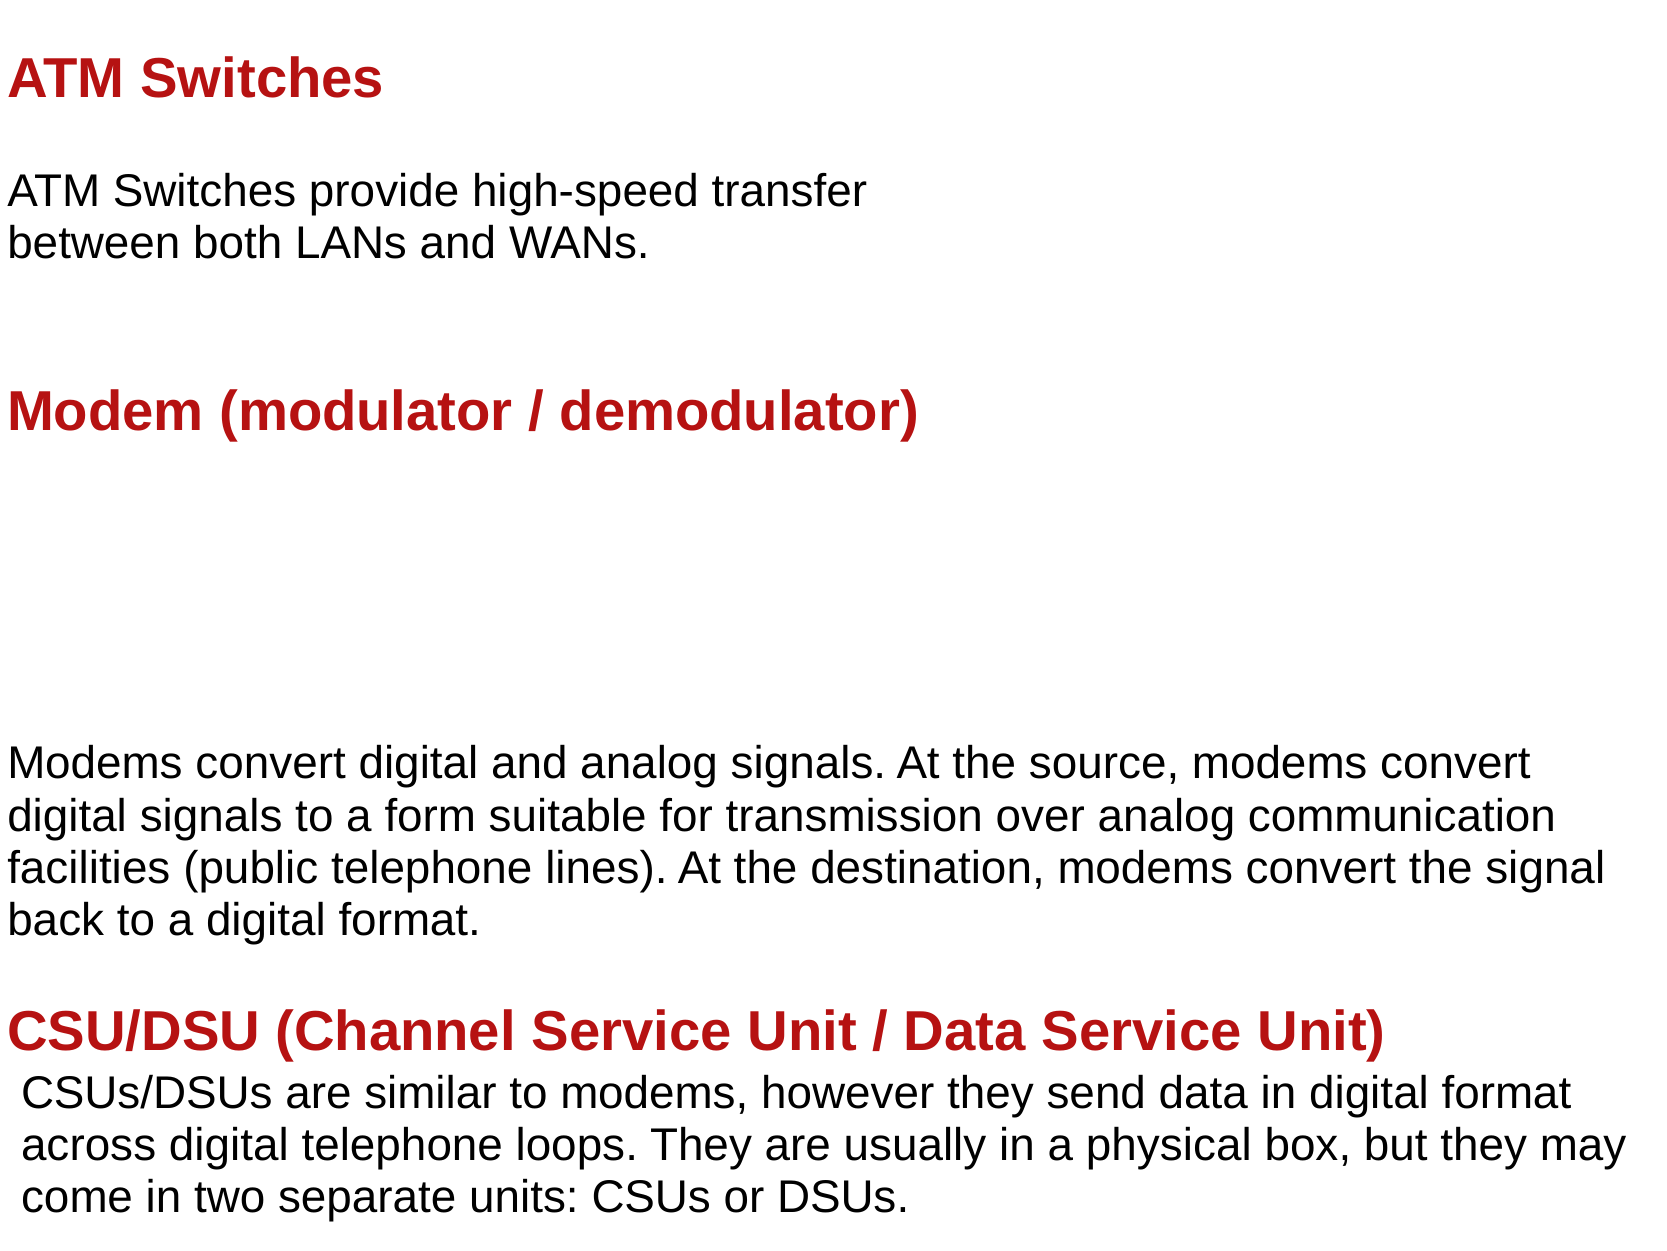

ATM Switches
ATM Switches provide high-speed transfer between both LANs and WANs.
Modem (modulator / demodulator)
Modems convert digital and analog signals. At the source, modems convert digital signals to a form suitable for transmission over analog communication facilities (public telephone lines). At the destination, modems convert the signal back to a digital format.
CSU/DSU (Channel Service Unit / Data Service Unit)
CSUs/DSUs are similar to modems, however they send data in digital format across digital telephone loops. They are usually in a physical box, but they may come in two separate units: CSUs or DSUs.